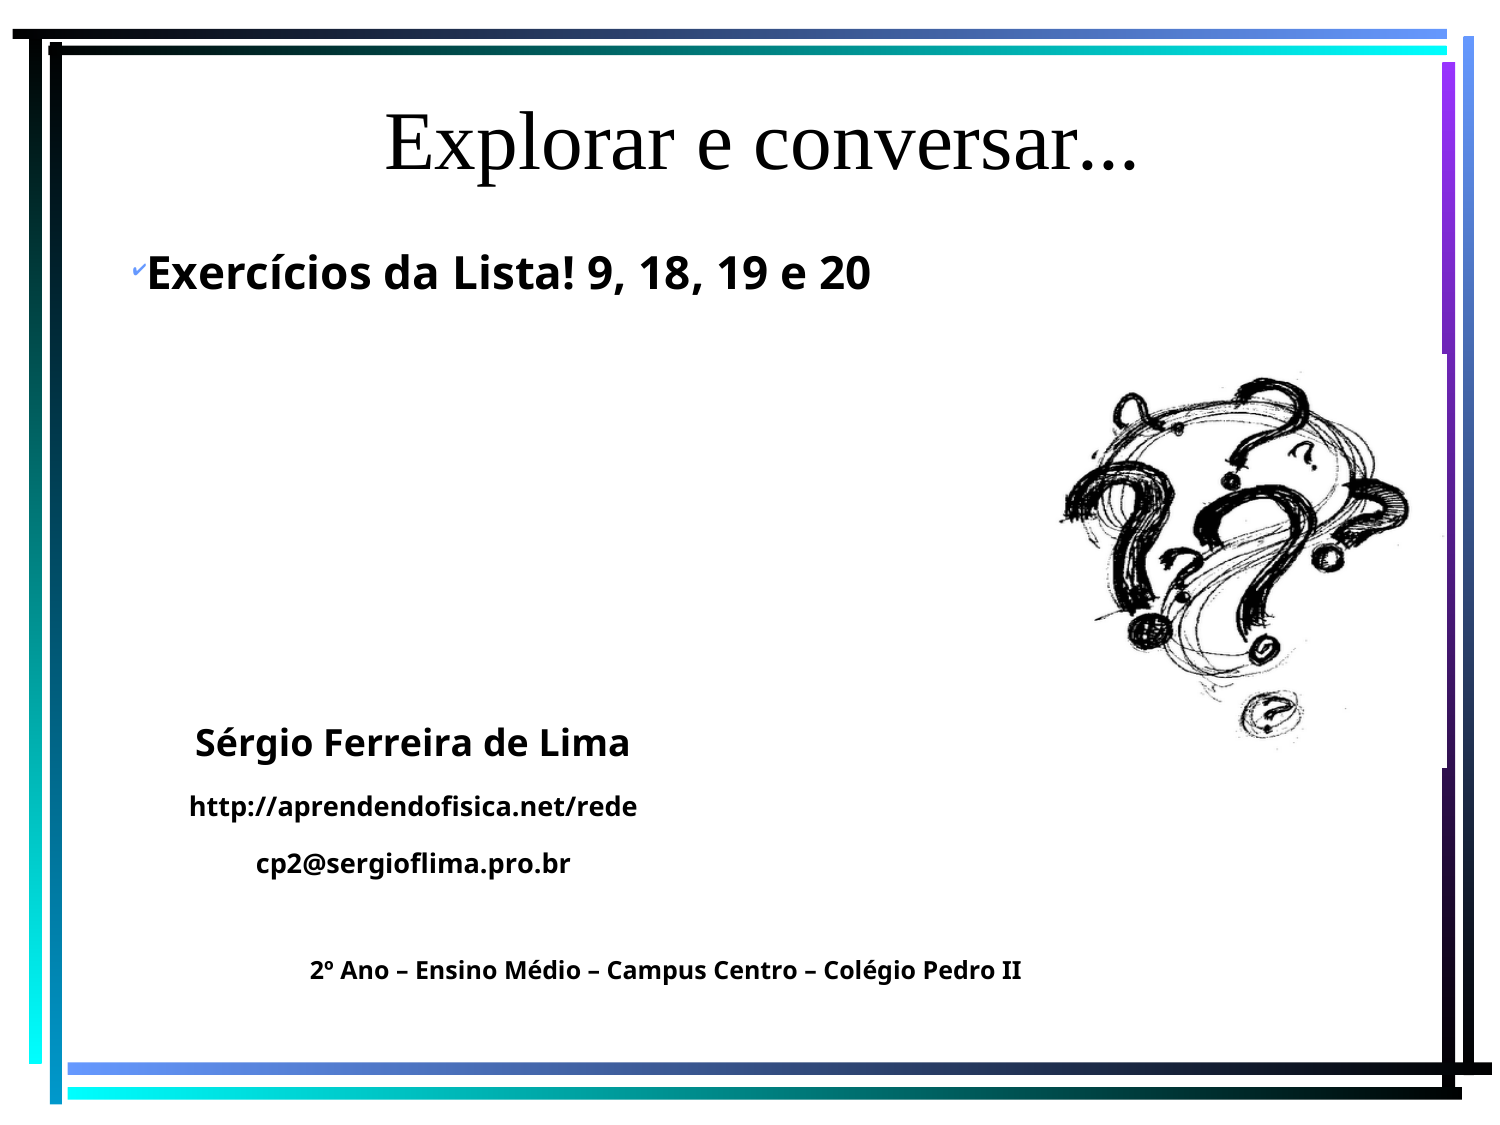

# Explorar e conversar...
Exercícios da Lista! 9, 18, 19 e 20
Sérgio Ferreira de Lima
http://aprendendofisica.net/rede
cp2@sergioflima.pro.br
2º Ano – Ensino Médio – Campus Centro – Colégio Pedro II